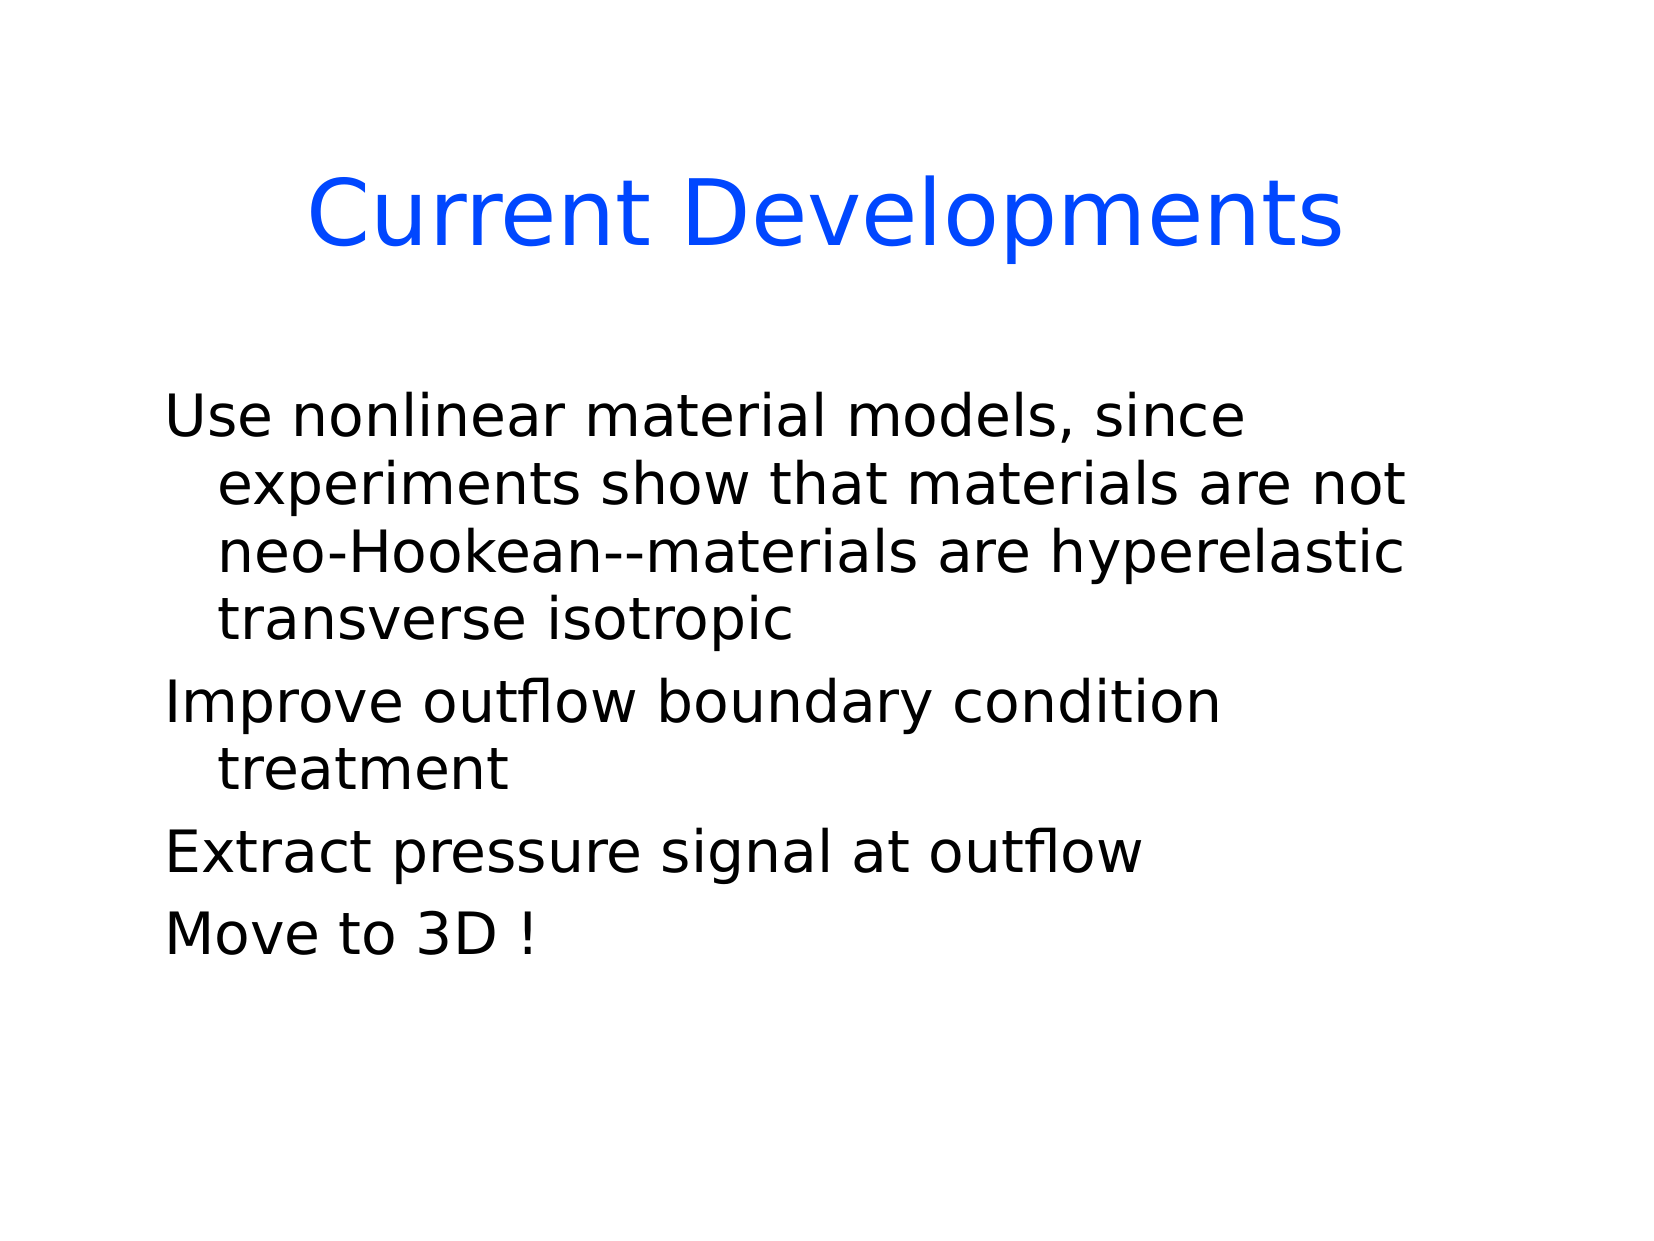

# Current Developments
Use nonlinear material models, since experiments show that materials are not neo-Hookean--materials are hyperelastic transverse isotropic
Improve outflow boundary condition treatment
Extract pressure signal at outflow
Move to 3D !